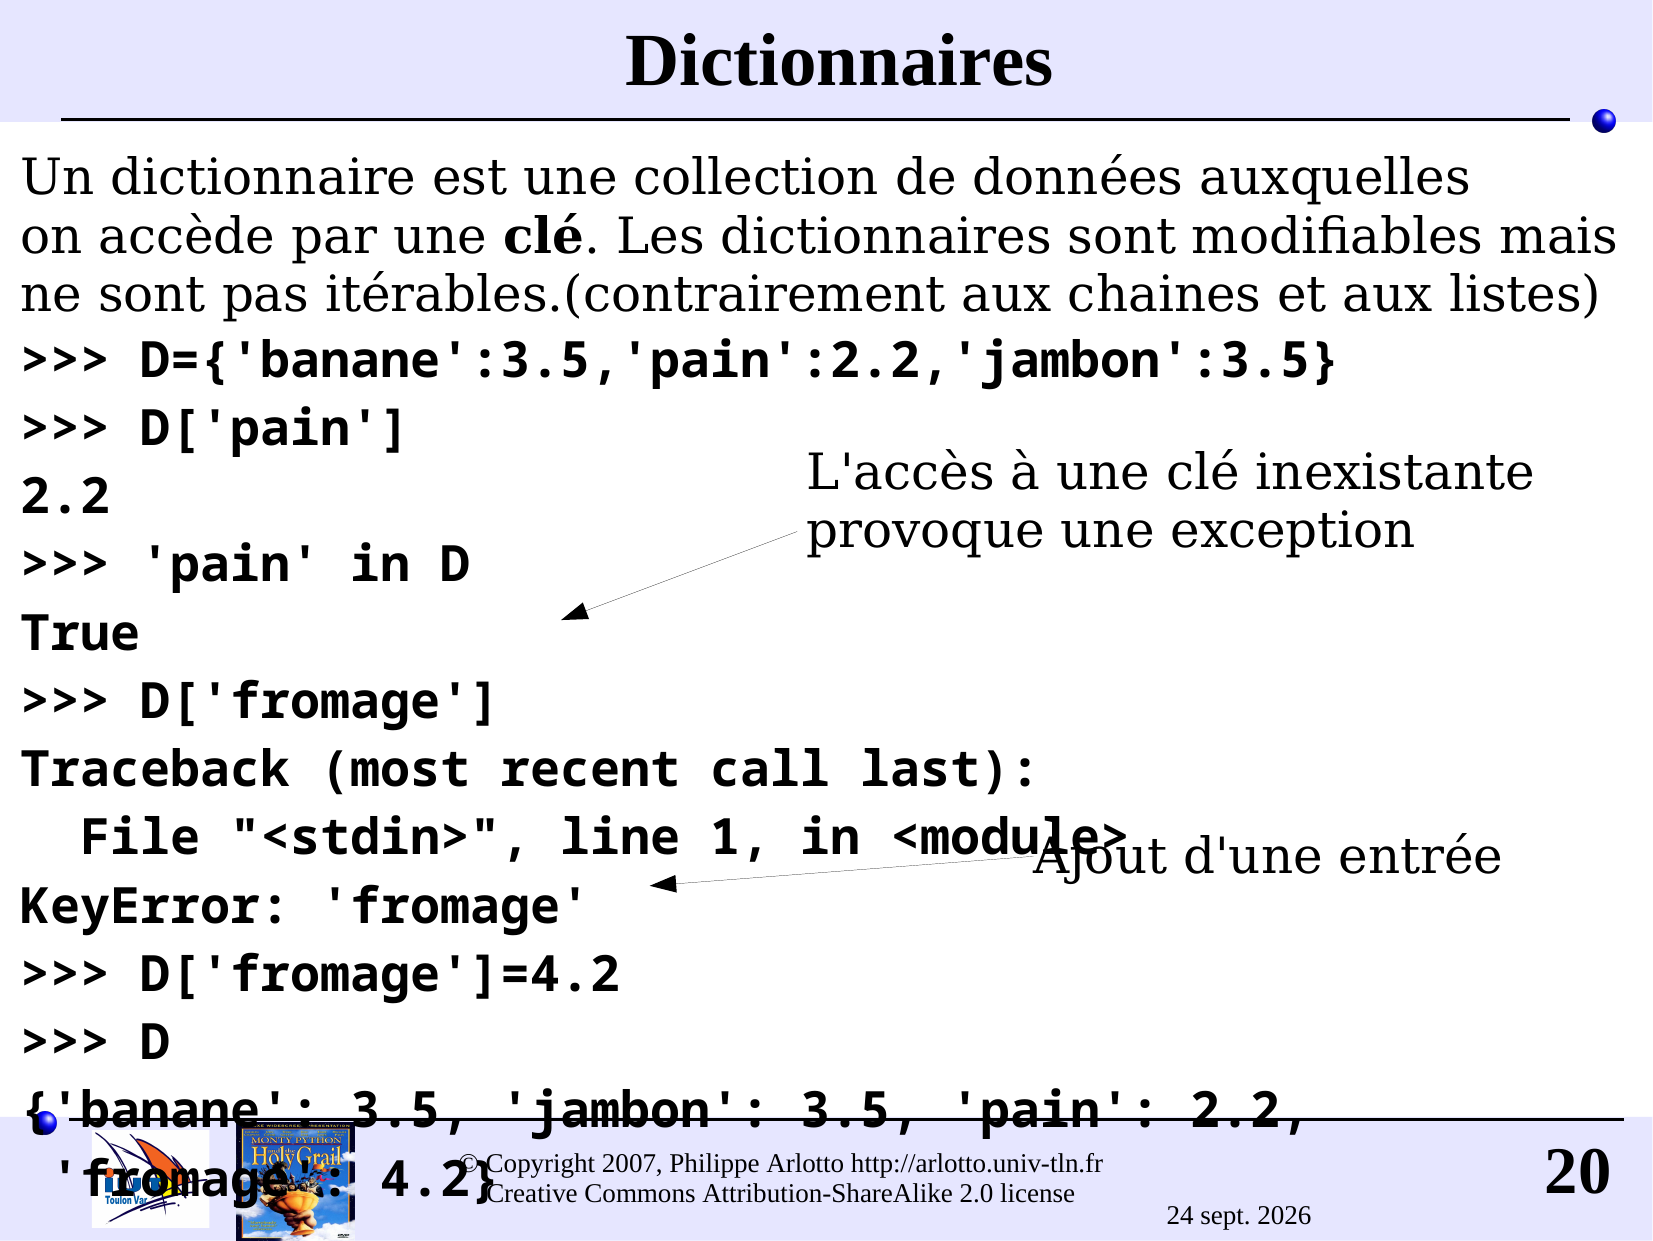

# Dictionnaires
Un dictionnaire est une collection de données auxquelles
on accède par une clé. Les dictionnaires sont modifiables mais
ne sont pas itérables.(contrairement aux chaines et aux listes)
>>> D={'banane':3.5,'pain':2.2,'jambon':3.5}
>>> D['pain']
2.2
>>> 'pain' in D
True
>>> D['fromage']
Traceback (most recent call last):
 File "<stdin>", line 1, in <module>
KeyError: 'fromage'
>>> D['fromage']=4.2
>>> D
{'banane': 3.5, 'jambon': 3.5, 'pain': 2.2,
 'fromage': 4.2}
L'accès à une clé inexistante
provoque une exception
Ajout d'une entrée